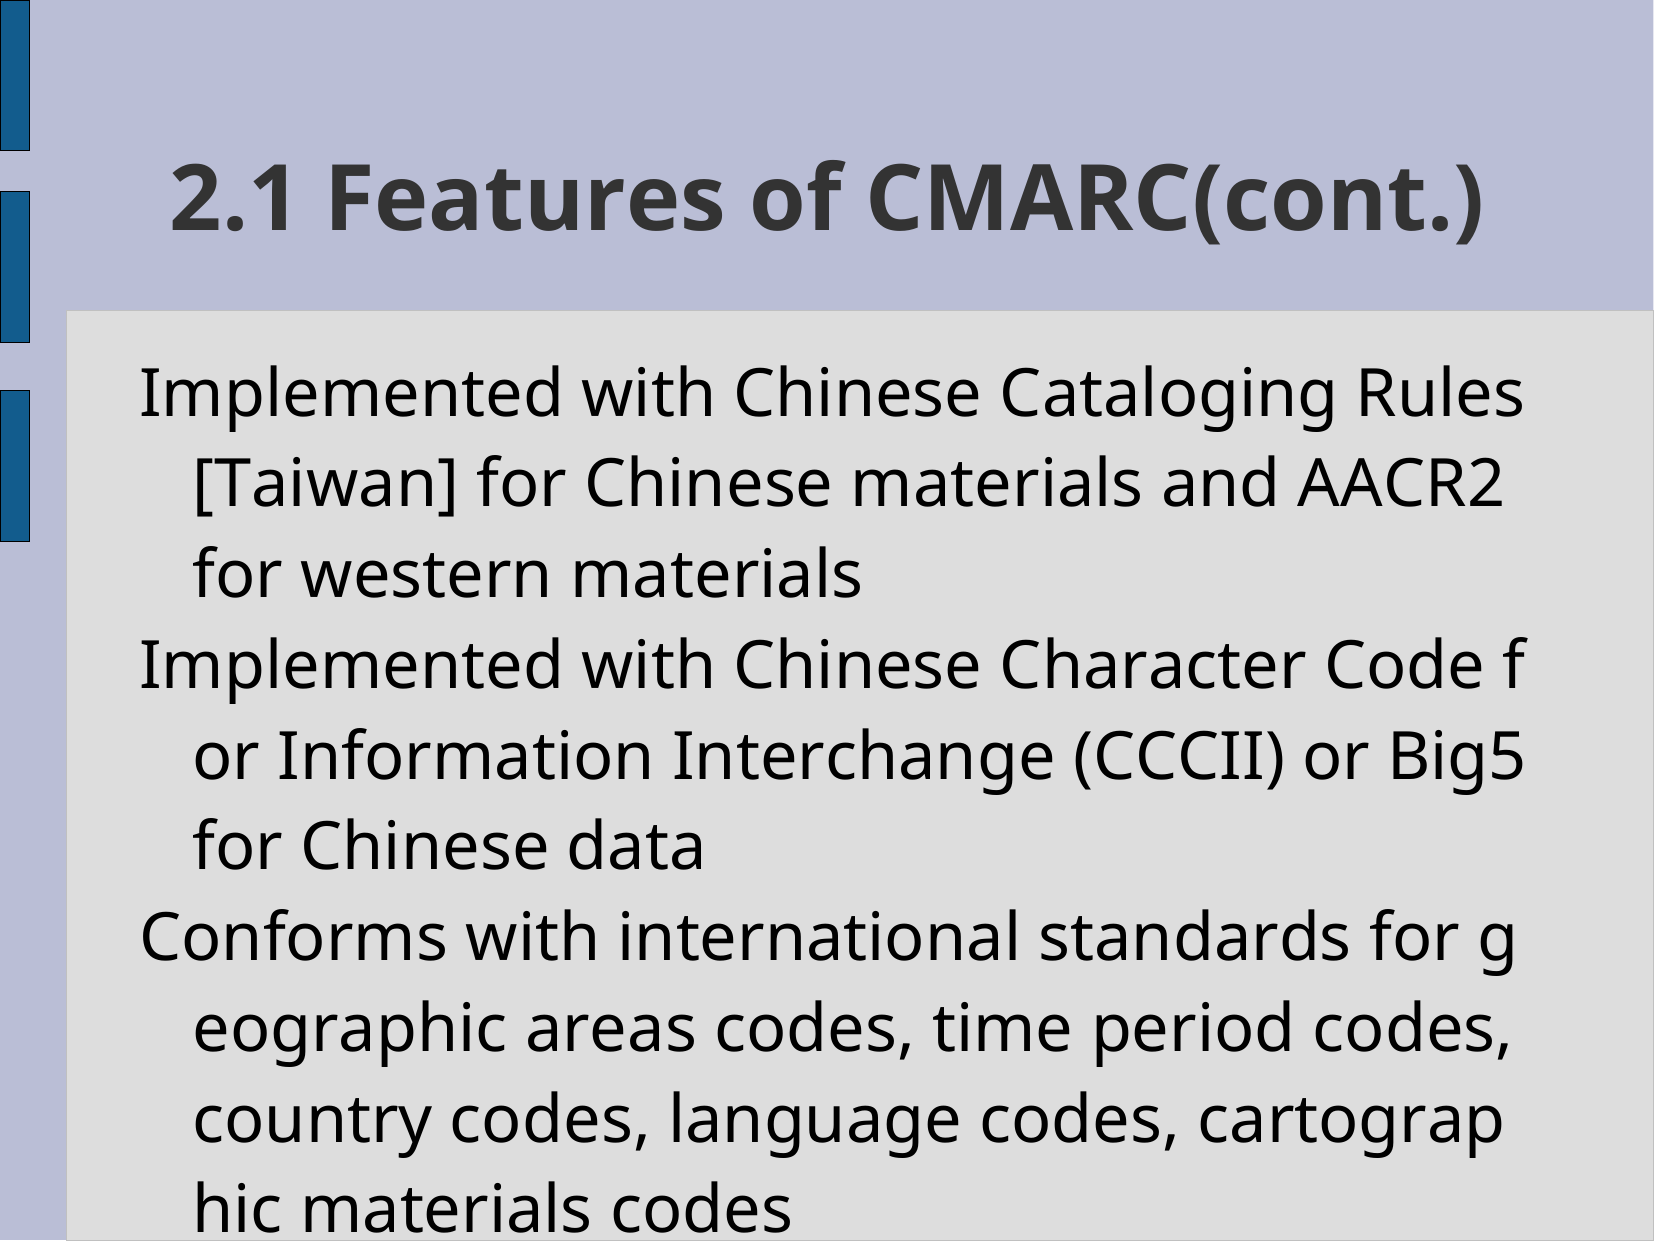

# 2.1 Features of CMARC(cont.)
Implemented with Chinese Cataloging Rules[Taiwan] for Chinese materials and AACR2 for western materials
Implemented with Chinese Character Code for Information Interchange (CCCII) or Big5 for Chinese data
Conforms with international standards for geographic areas codes, time period codes, country codes, language codes, cartographic materials codes
Designs Concise CMARC for small libraries